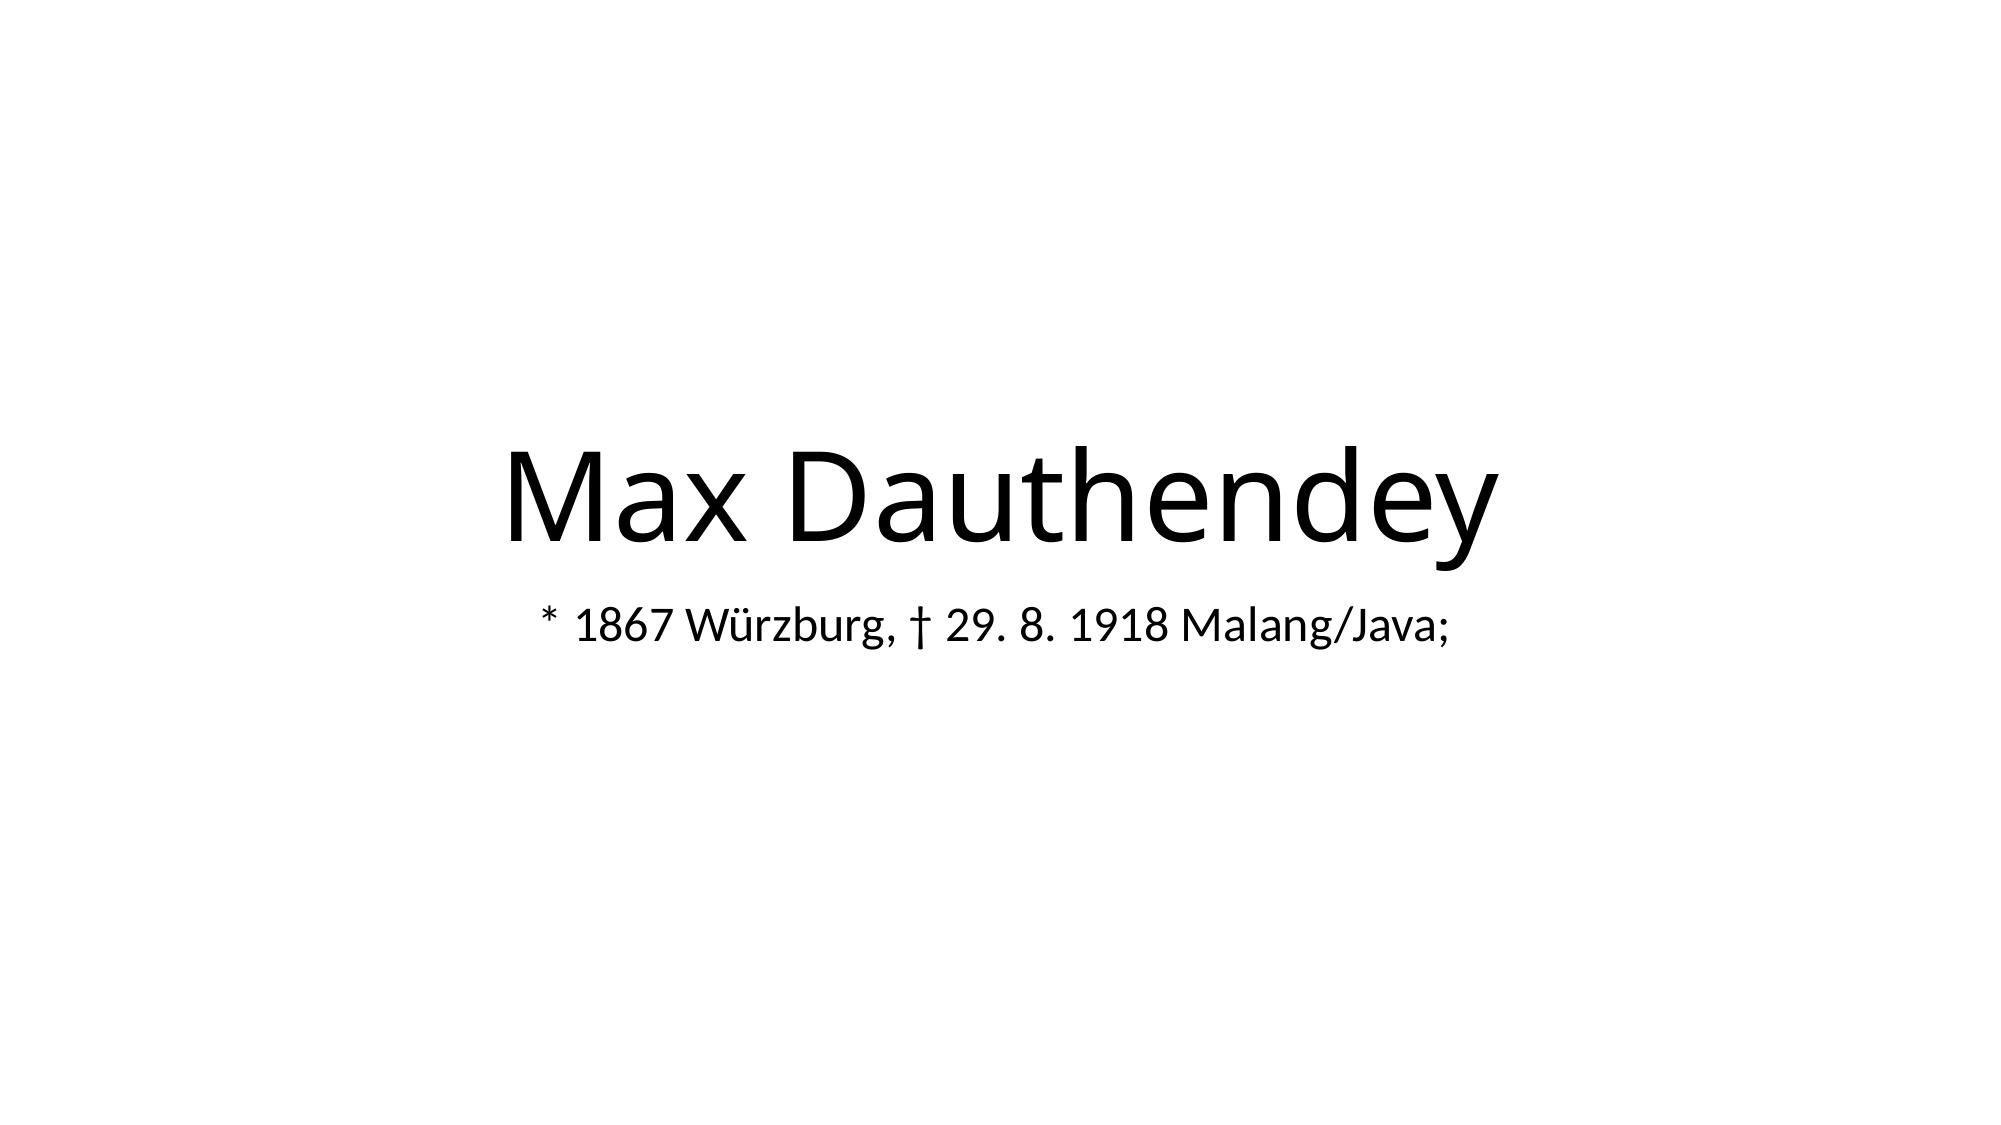

# Max Dauthendey
* 1867 Würzburg, † 29. 8. 1918 Malang/Java;